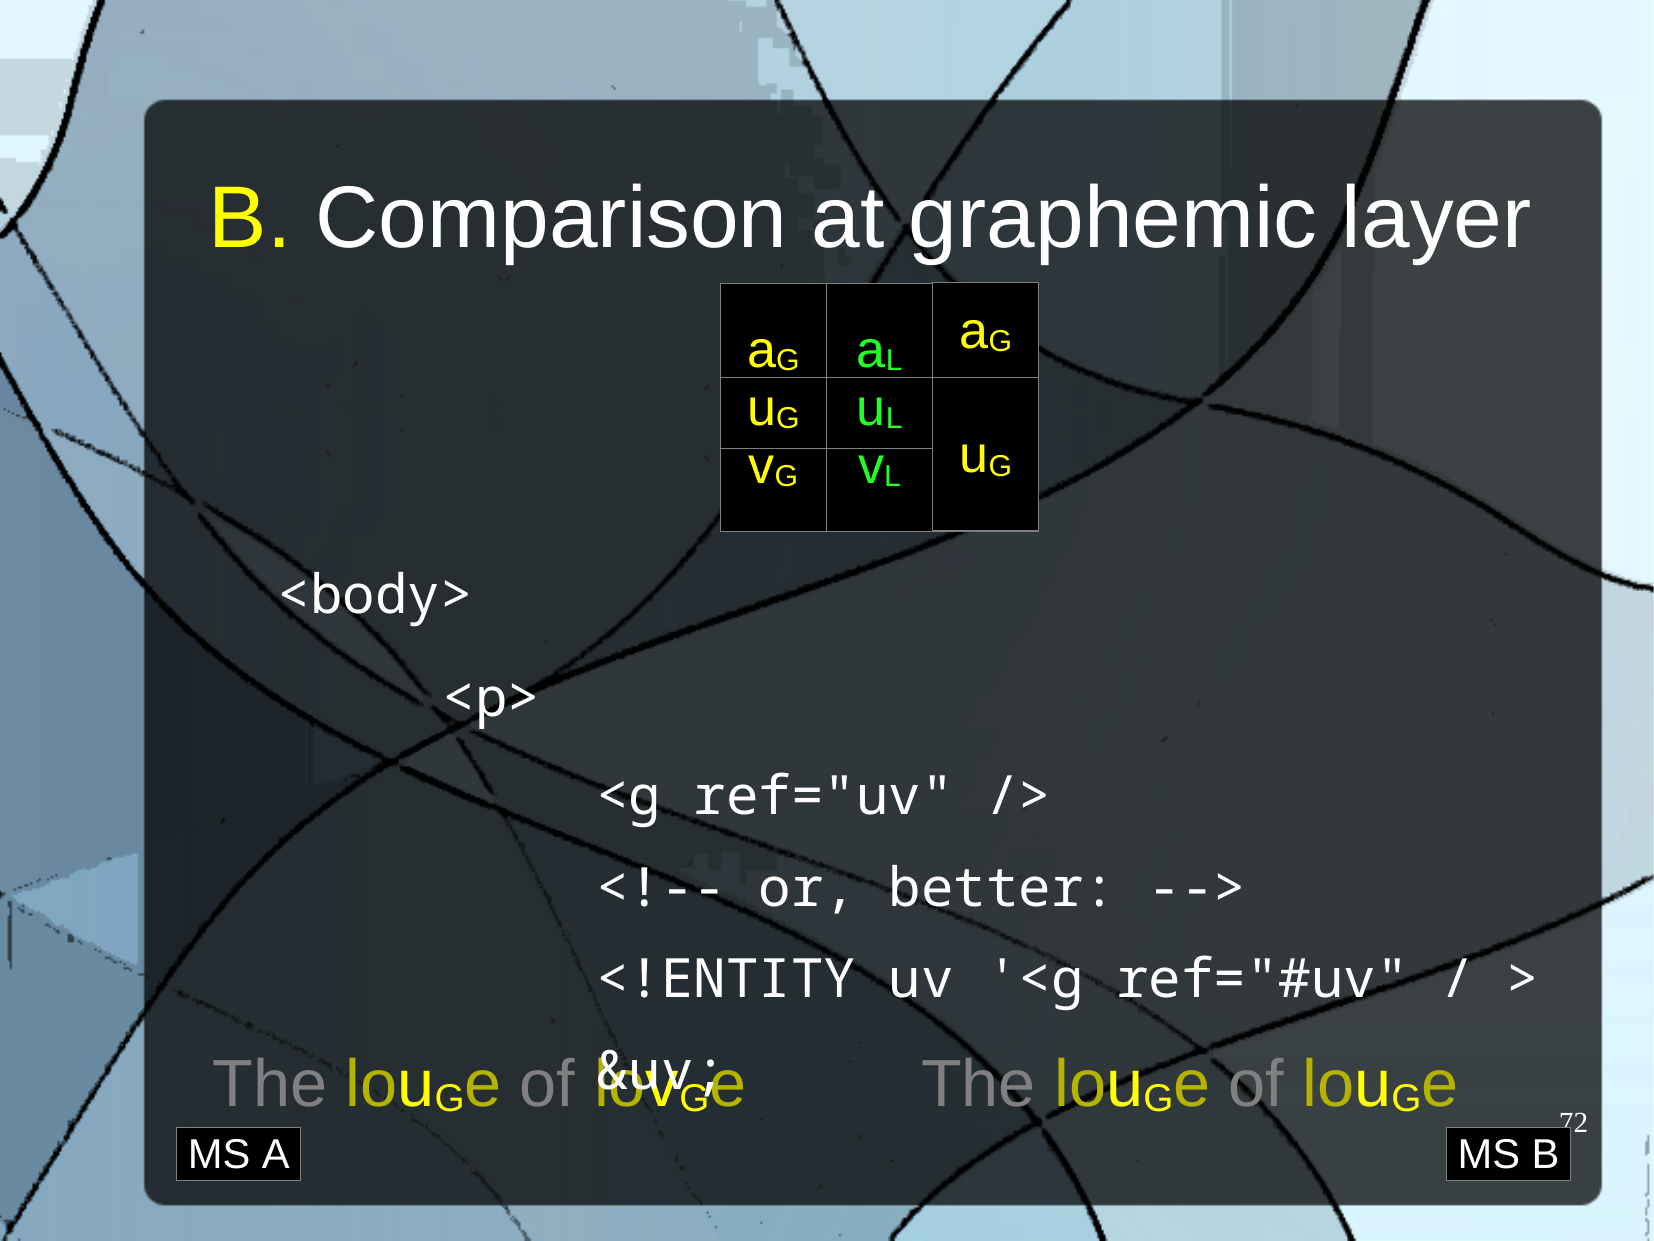

# B. Comparison at graphemic layer
aG
aG
uG
vG
aL
uL
vL
uG
<body>
<p>
<g ref="uv" />
<!-- or, better: -->
<!ENTITY uv '<g ref="#uv" / >
&uv;
The louGe of lovGe		The louGe of louGe
72
MS A
MS B